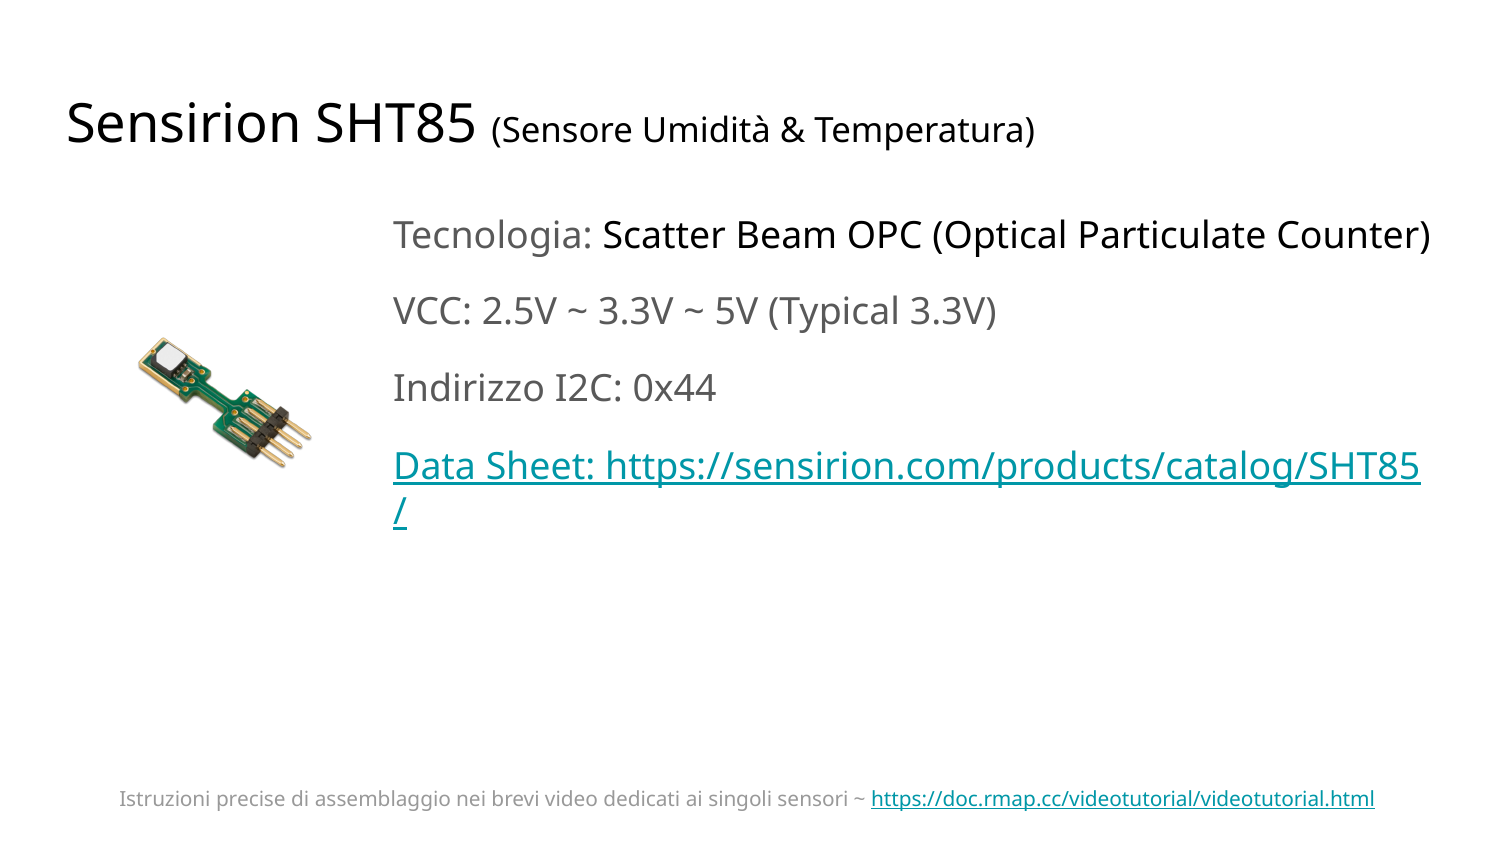

Sensirion SHT85 (Sensore Umidità & Temperatura)
# Tecnologia: Scatter Beam OPC (Optical Particulate Counter)
VCC: 2.5V ~ 3.3V ~ 5V (Typical 3.3V)
Indirizzo I2C: 0x44
Data Sheet: https://sensirion.com/products/catalog/SHT85/
Istruzioni precise di assemblaggio nei brevi video dedicati ai singoli sensori ~ https://doc.rmap.cc/videotutorial/videotutorial.html